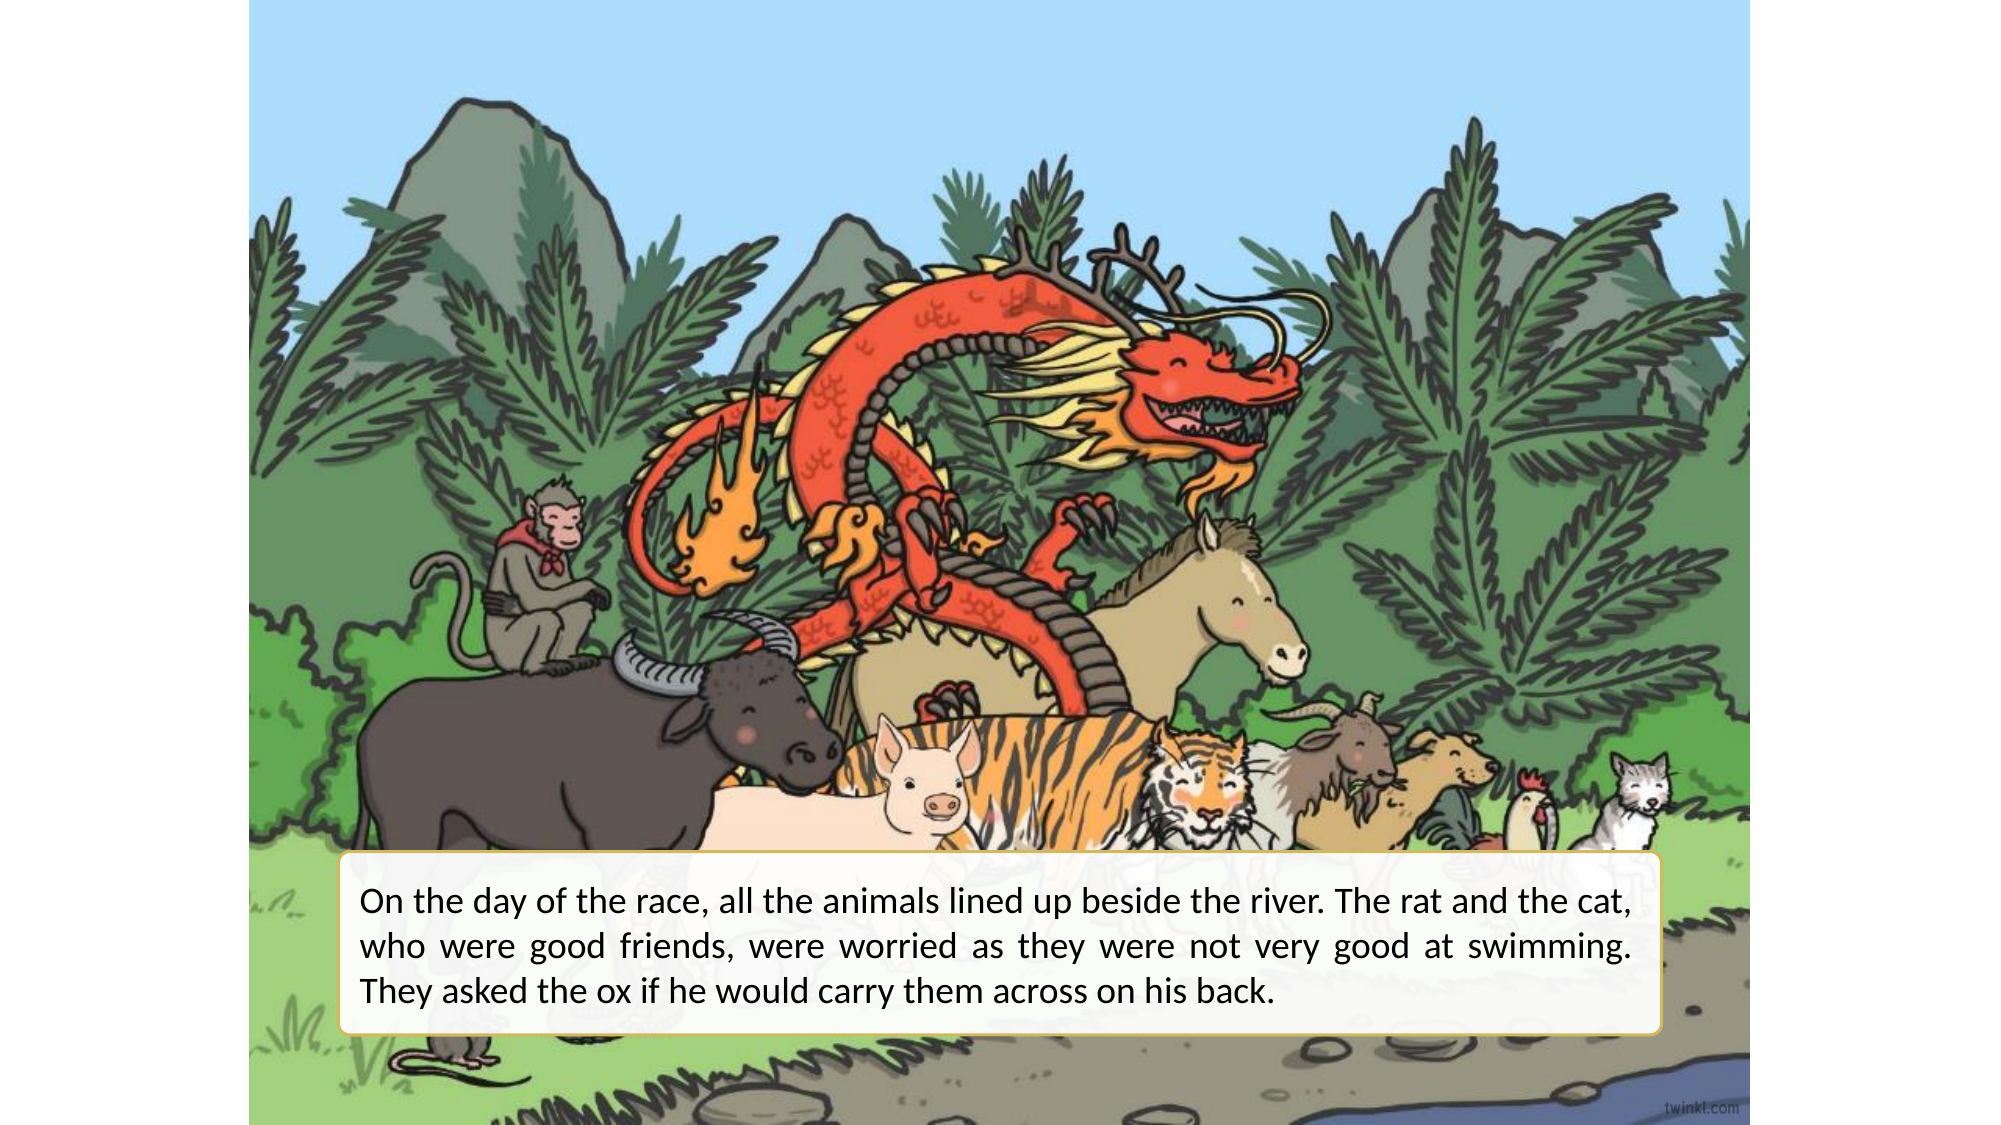

On the day of the race, all the animals lined up beside the river. The rat and the cat, who were good friends, were worried as they were not very good at swimming. They asked the ox if he would carry them across on his back.